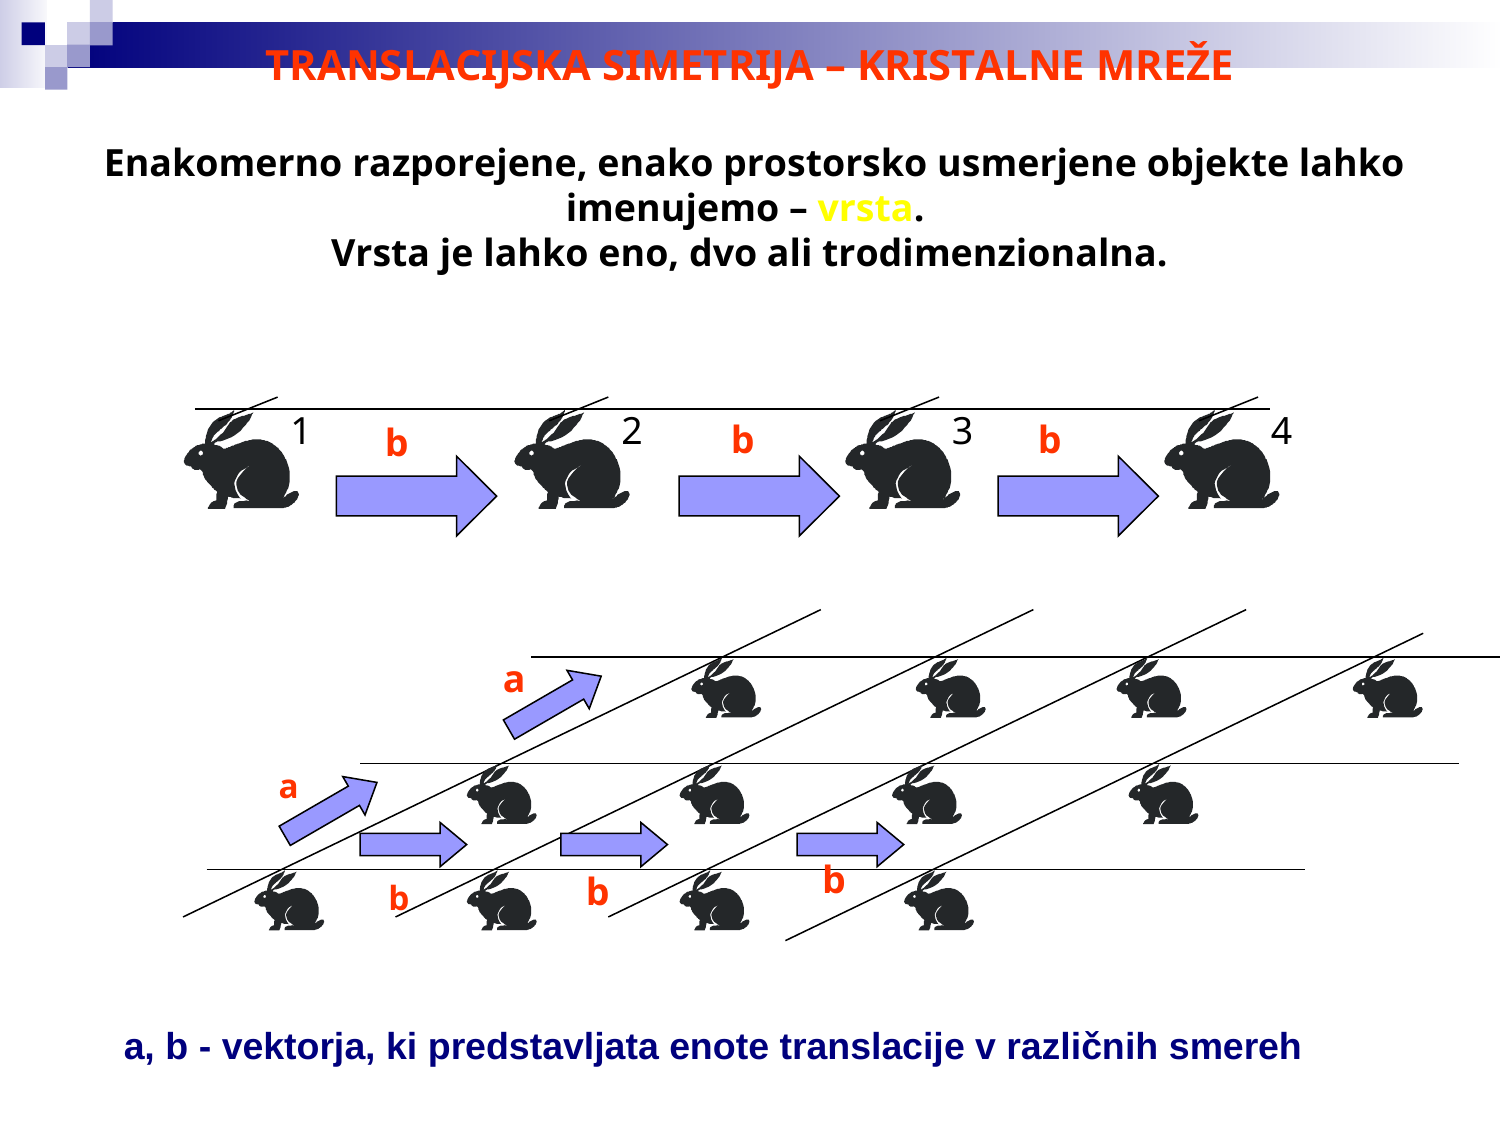

TRANSLACIJSKA SIMETRIJA – KRISTALNE MREŽE
 Enakomerno razporejene, enako prostorsko usmerjene objekte lahko imenujemo – vrsta.
Vrsta je lahko eno, dvo ali trodimenzionalna.
1
2
3
4
b
b
b
a
a
b
b
b
a, b - vektorja, ki predstavljata enote translacije v različnih smereh